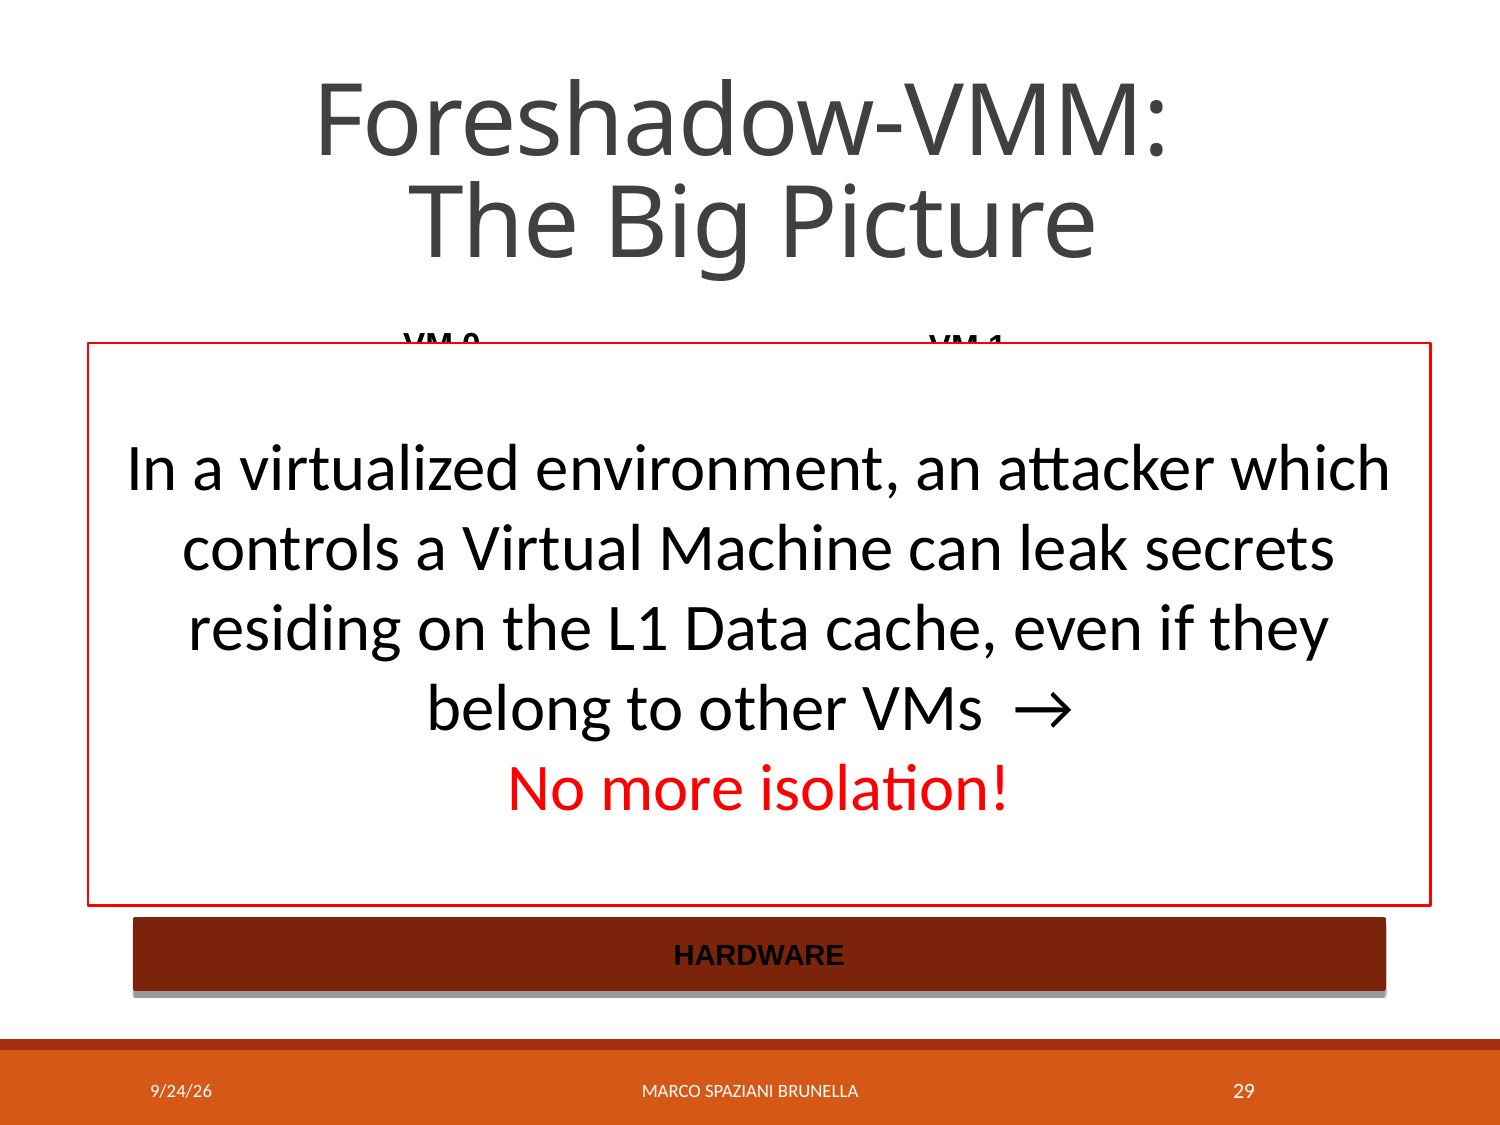

Foreshadow-VMM:
The Big Picture
VM 0
VM 1
In a virtualized environment, an attacker which controls a Virtual Machine can leak secrets residing on the L1 Data cache, even if they belong to other VMs →
No more isolation!
PID 0
PID 0
PID 1
PID 1
ATTACKER
PID 3
VICTIM
PID 4
VICTIM
PID 4
PID 3
HYPERVISOR
HOST OS
HARDWARE
Marco Spaziani Brunella